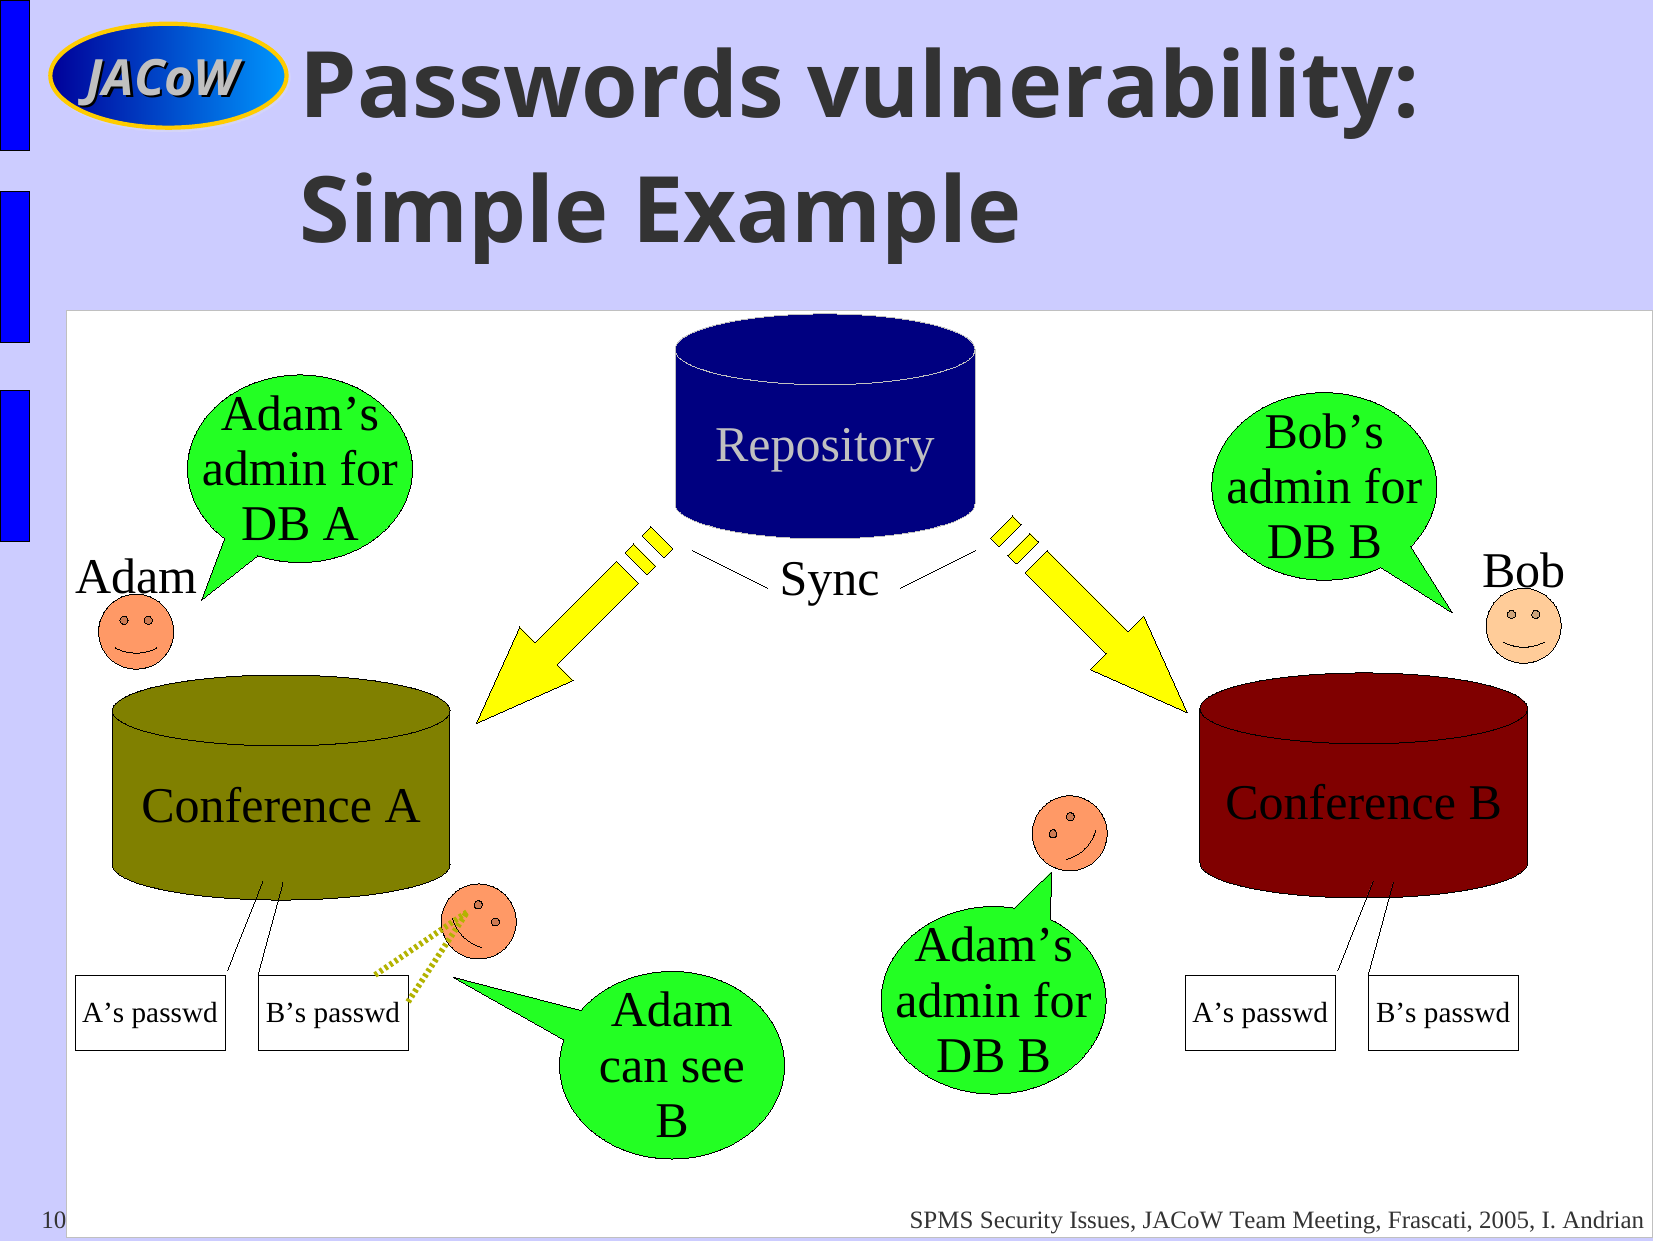

# Passwords vulnerability: Simple Example
Repository
Adam’s
admin for
DB A
Adam
Bob’s
admin for
DB B
Bob
Sync
Conference B
Conference A
Adam’s
admin for
DB B
Adam
can see
B
A’s passwd
B’s passwd
A’s passwd
B’s passwd
10
SPMS Security Issues, JACoW Team Meeting, Frascati, 2005, I. Andrian